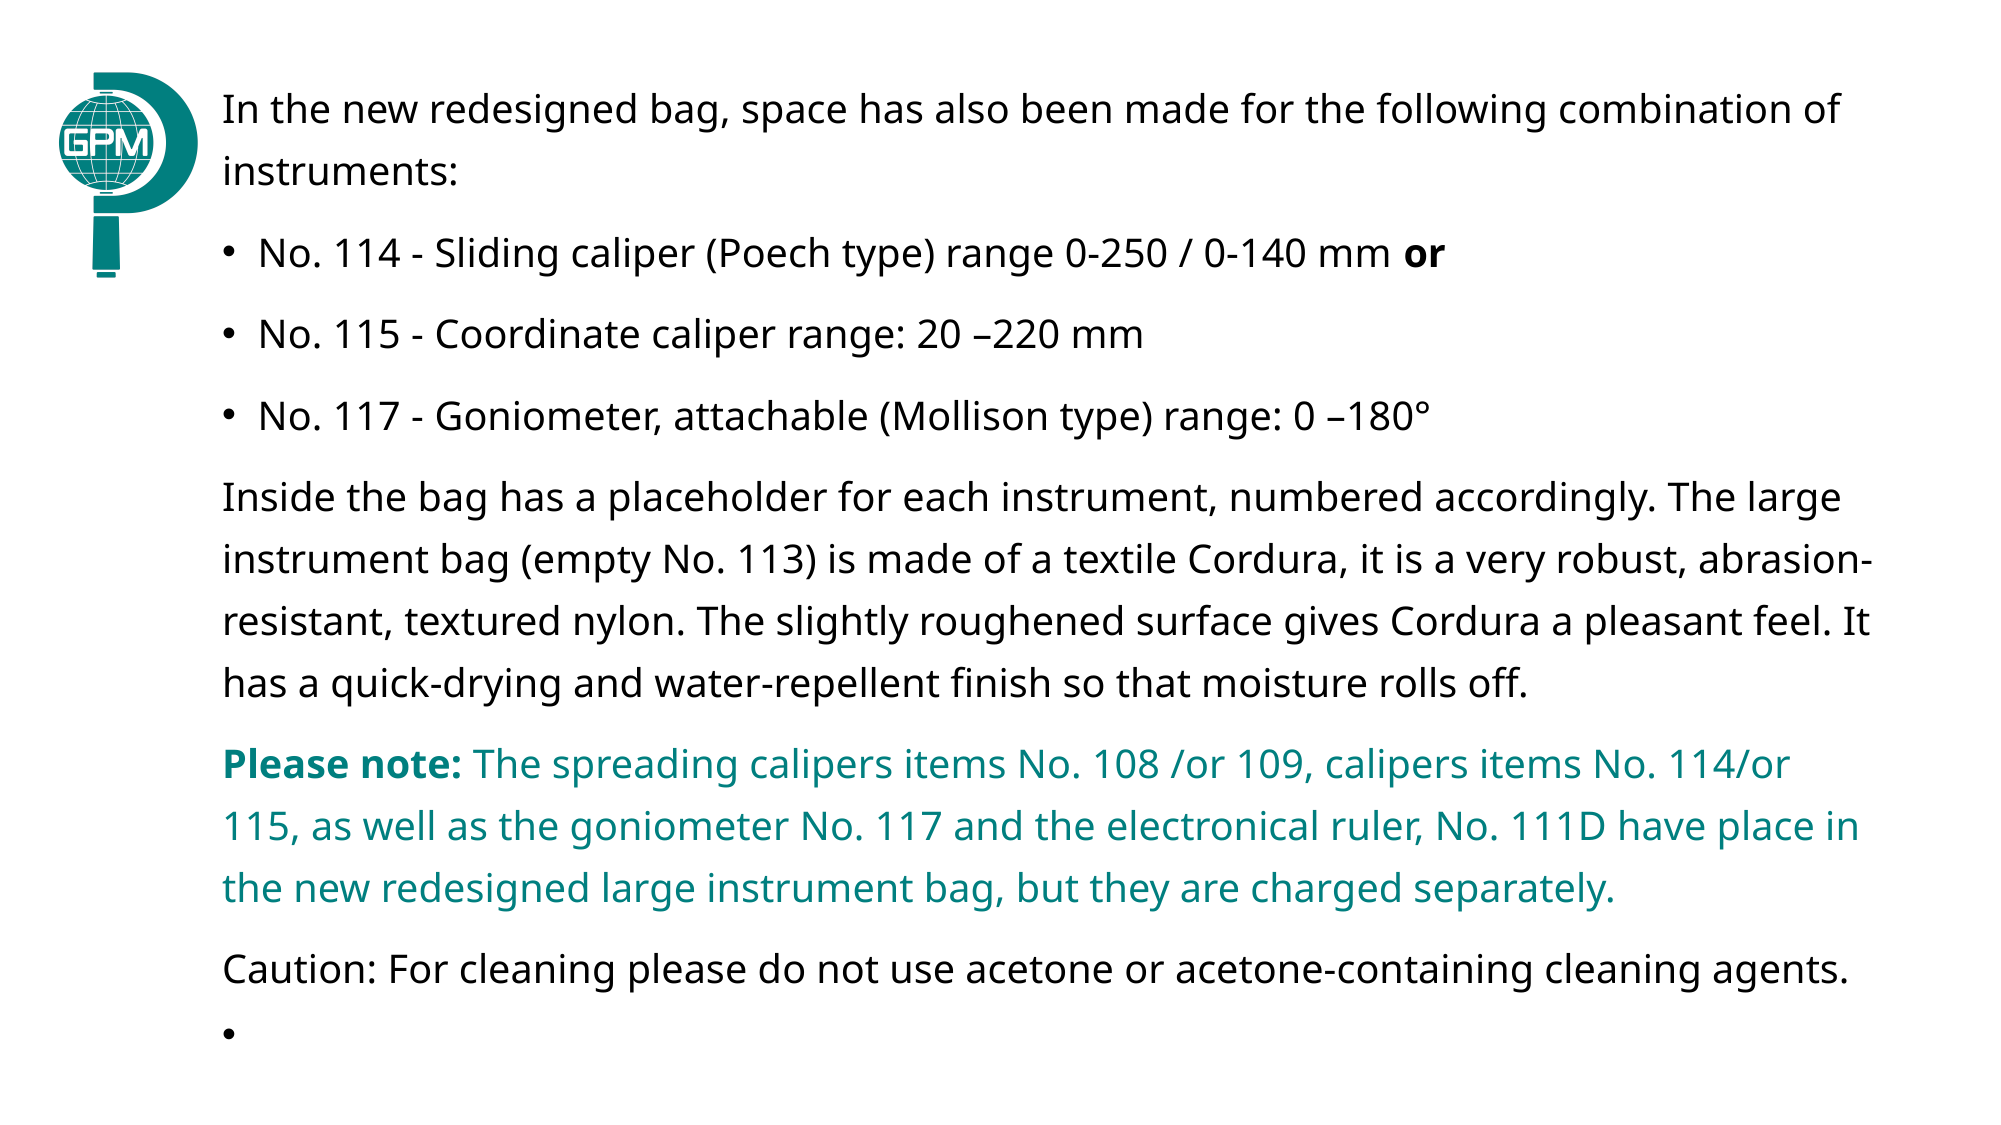

# In the new redesigned bag, space has also been made for the following combination of instruments:
No. 114 - Sliding caliper (Poech type) range 0-250 / 0-140 mm or
No. 115 - Coordinate caliper range: 20 –220 mm
No. 117 - Goniometer, attachable (Mollison type) range: 0 –180°
Inside the bag has a placeholder for each instrument, numbered accordingly. The large instrument bag (empty No. 113) is made of a textile Cordura, it is a very robust, abrasion-resistant, textured nylon. The slightly roughened surface gives Cordura a pleasant feel. It has a quick-drying and water-repellent finish so that moisture rolls off.
Please note: The spreading calipers items No. 108 /or 109, calipers items No. 114/or 115, as well as the goniometer No. 117 and the electronical ruler, No. 111D have place in the new redesigned large instrument bag, but they are charged separately.
Caution: For cleaning please do not use acetone or acetone-containing cleaning agents.